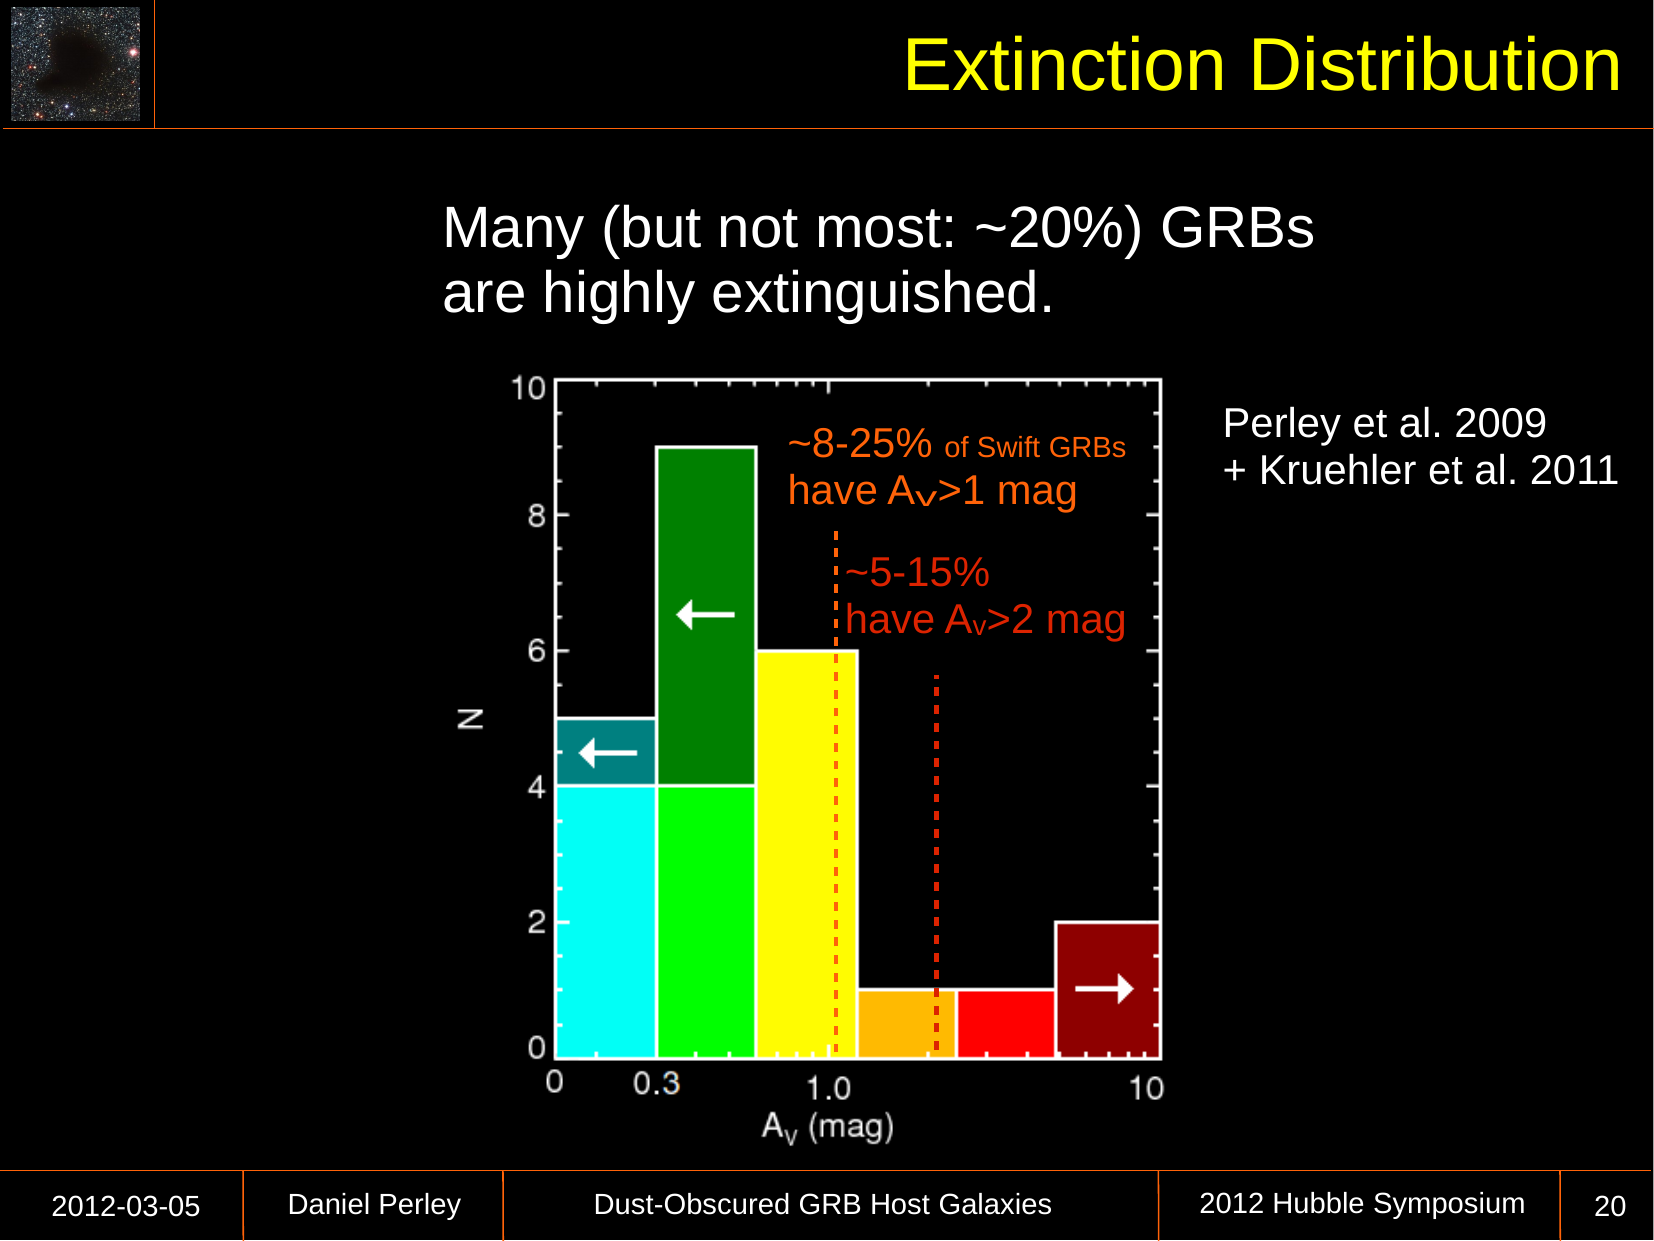

# Extinction Distribution
Many (but not most: ~20%) GRBs
are highly extinguished.
Perley et al. 2009
+ Kruehler et al. 2011
~8-25% of Swift GRBs have Av>1 mag
~5-15%
have Av>2 mag
2012-03-05
20